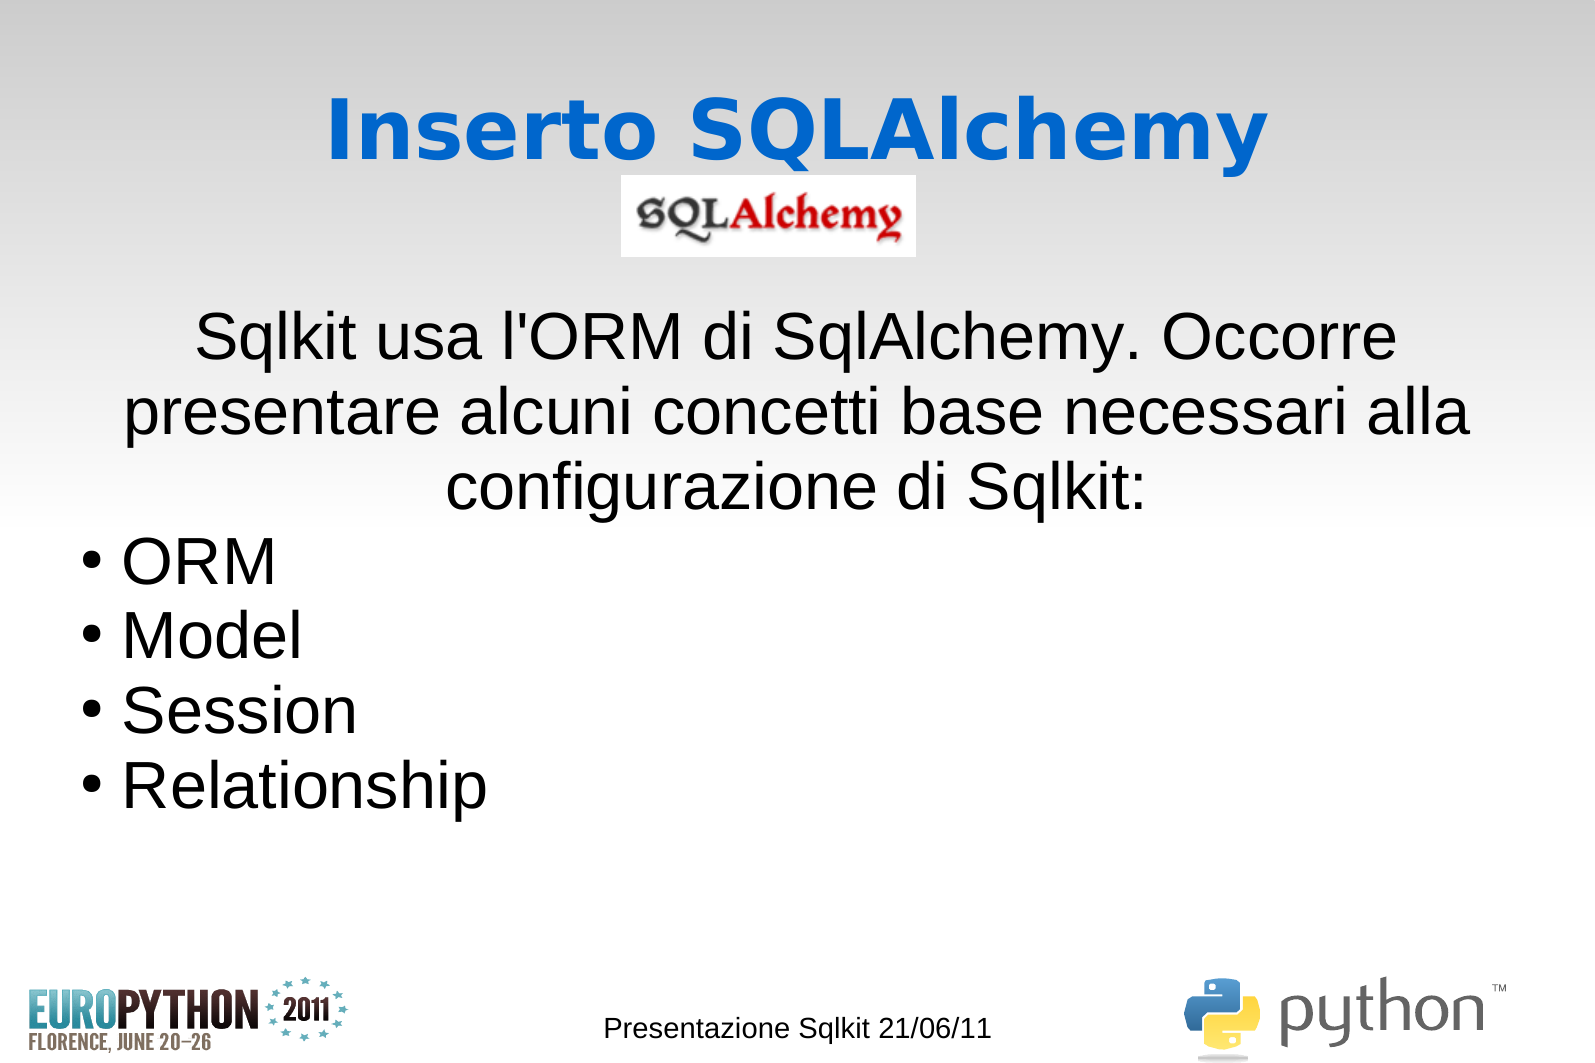

# Inserto SQLAlchemy
Sqlkit usa l'ORM di SqlAlchemy. Occorre presentare alcuni concetti base necessari alla configurazione di Sqlkit:
 ORM
 Model
 Session
 Relationship